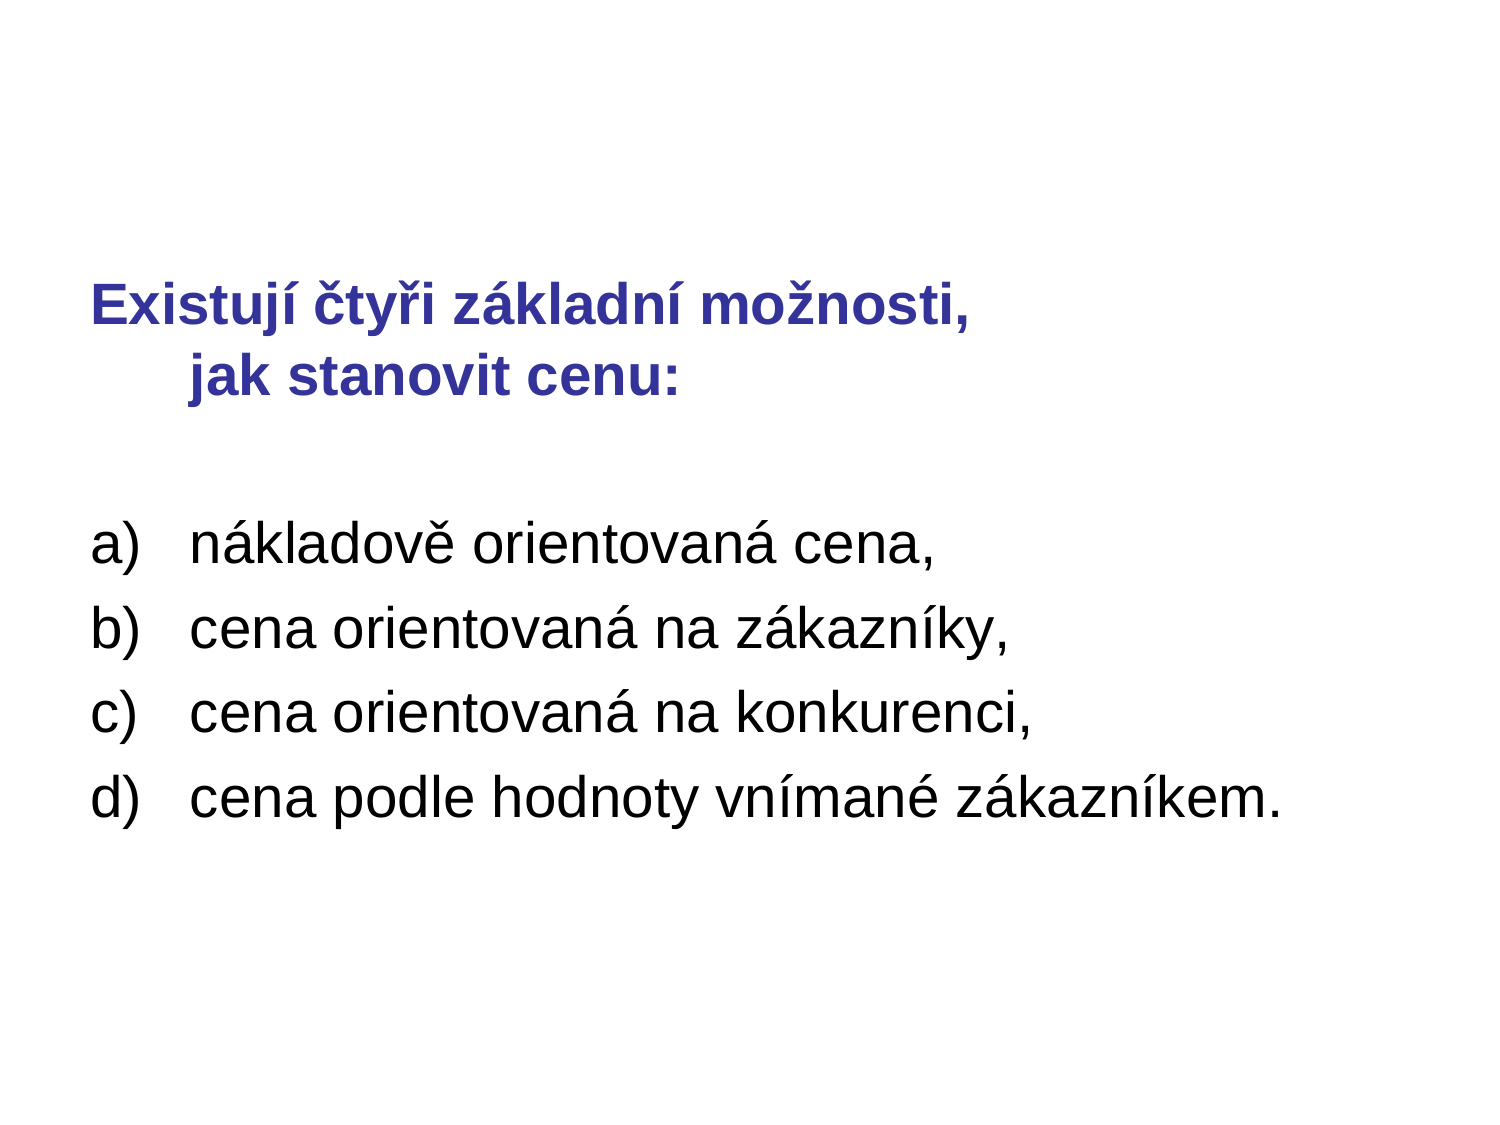

# Existují čtyři základní možnosti, jak stanovit cenu:
nákladově orientovaná cena,
cena orientovaná na zákazníky,
cena orientovaná na konkurenci,
cena podle hodnoty vnímané zákazníkem.